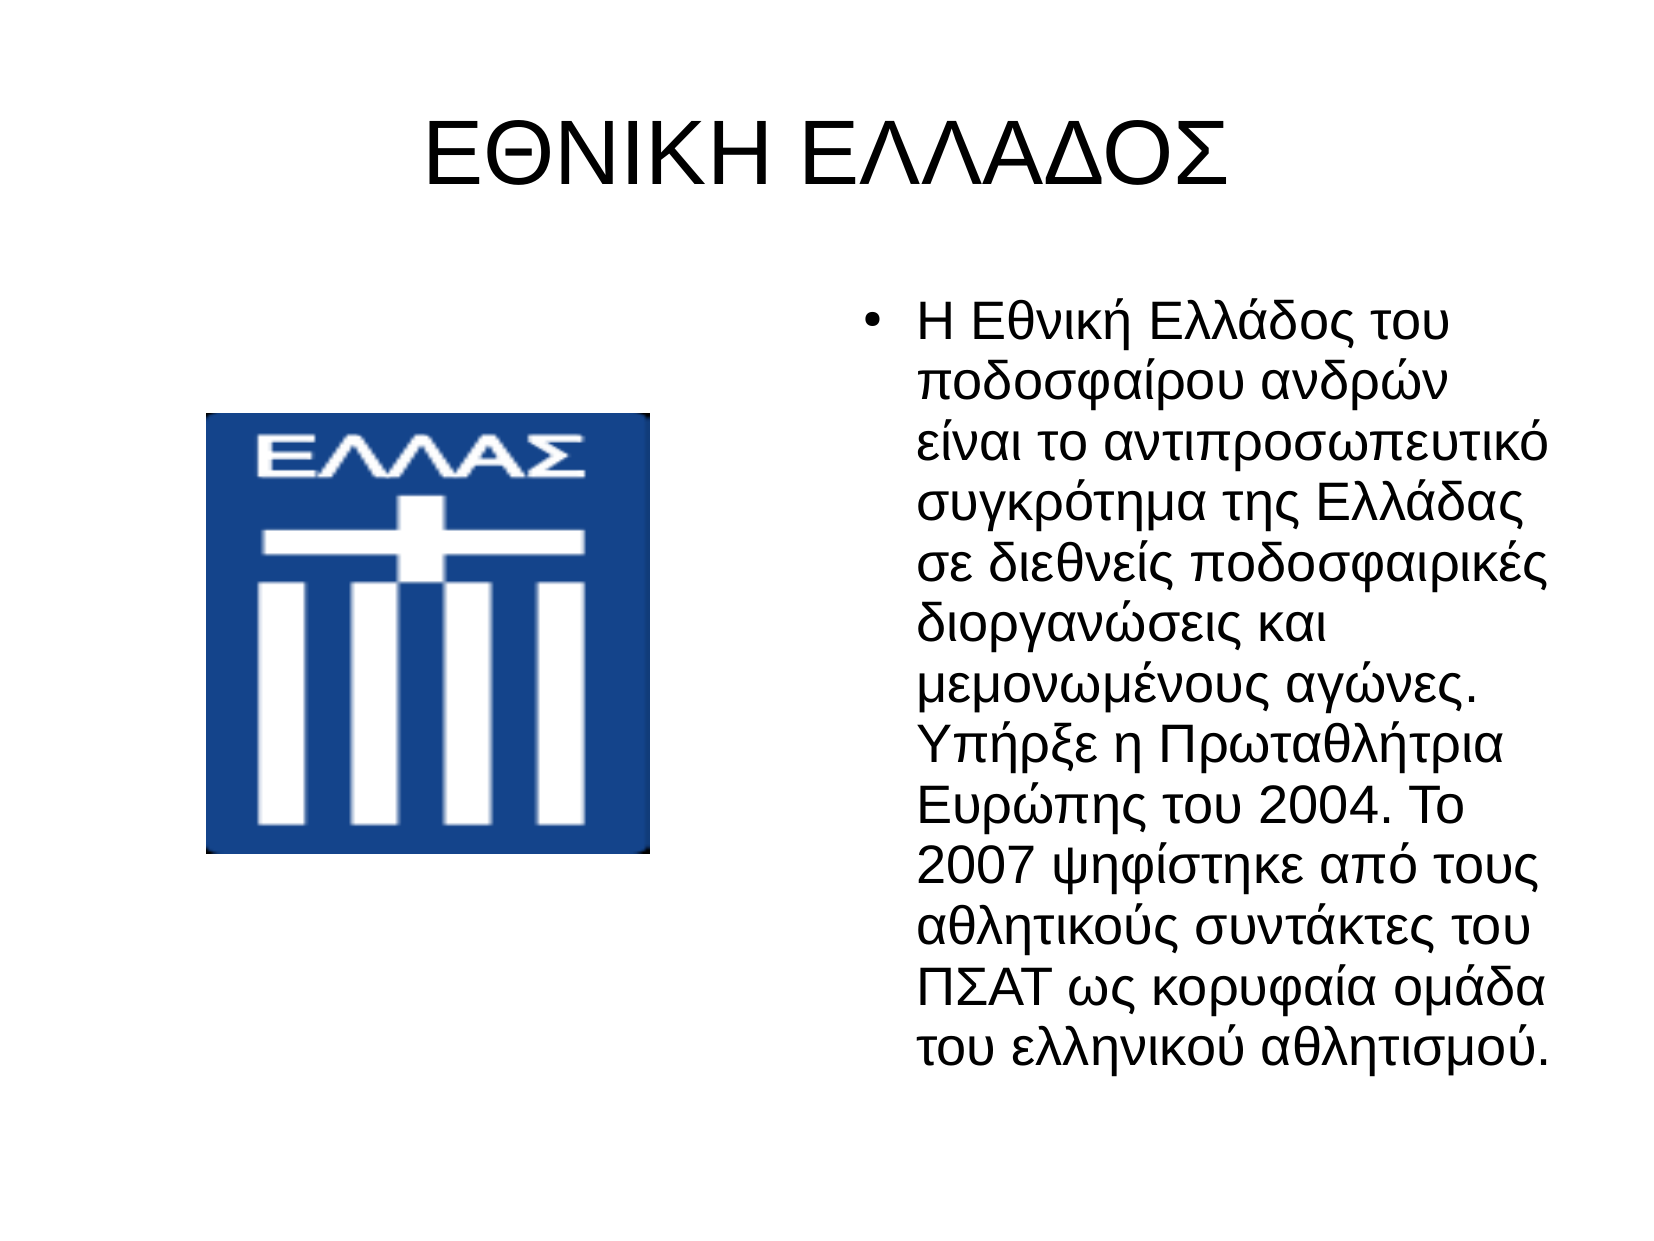

# ΕΘΝΙΚΗ ΕΛΛΑΔΟΣ
Η Εθνική Ελλάδος του ποδοσφαίρου ανδρών είναι το αντιπροσωπευτικό συγκρότημα της Ελλάδας σε διεθνείς ποδοσφαιρικές διοργανώσεις και μεμονωμένους αγώνες. Υπήρξε η Πρωταθλήτρια Ευρώπης του 2004. Το 2007 ψηφίστηκε από τους αθλητικούς συντάκτες του ΠΣΑΤ ως κορυφαία ομάδα του ελληνικού αθλητισμού.